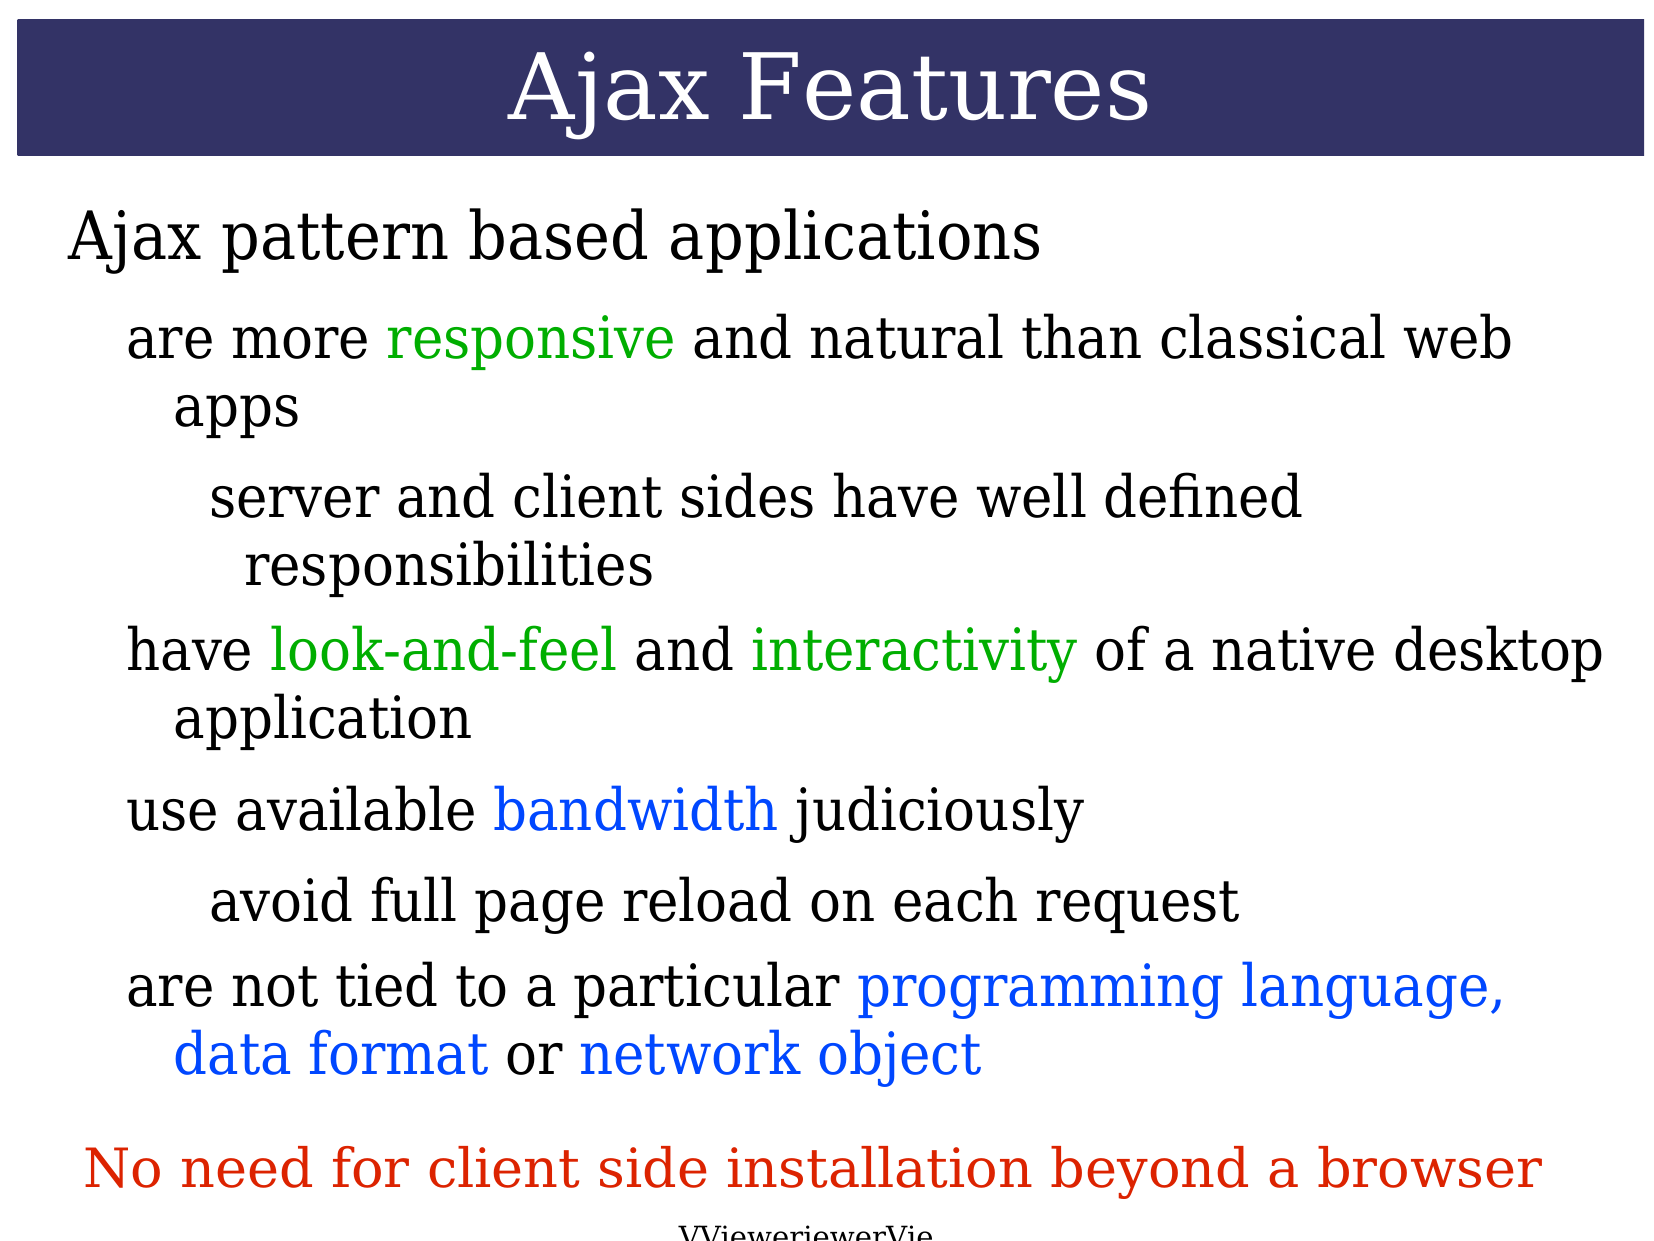

# Ajax Features
 Ajax pattern based applications
are more responsive and natural than classical web apps
server and client sides have well defined responsibilities
have look-and-feel and interactivity of a native desktop application
use available bandwidth judiciously
avoid full page reload on each request
are not tied to a particular programming language, data format or network object
No need for client side installation beyond a browser
4